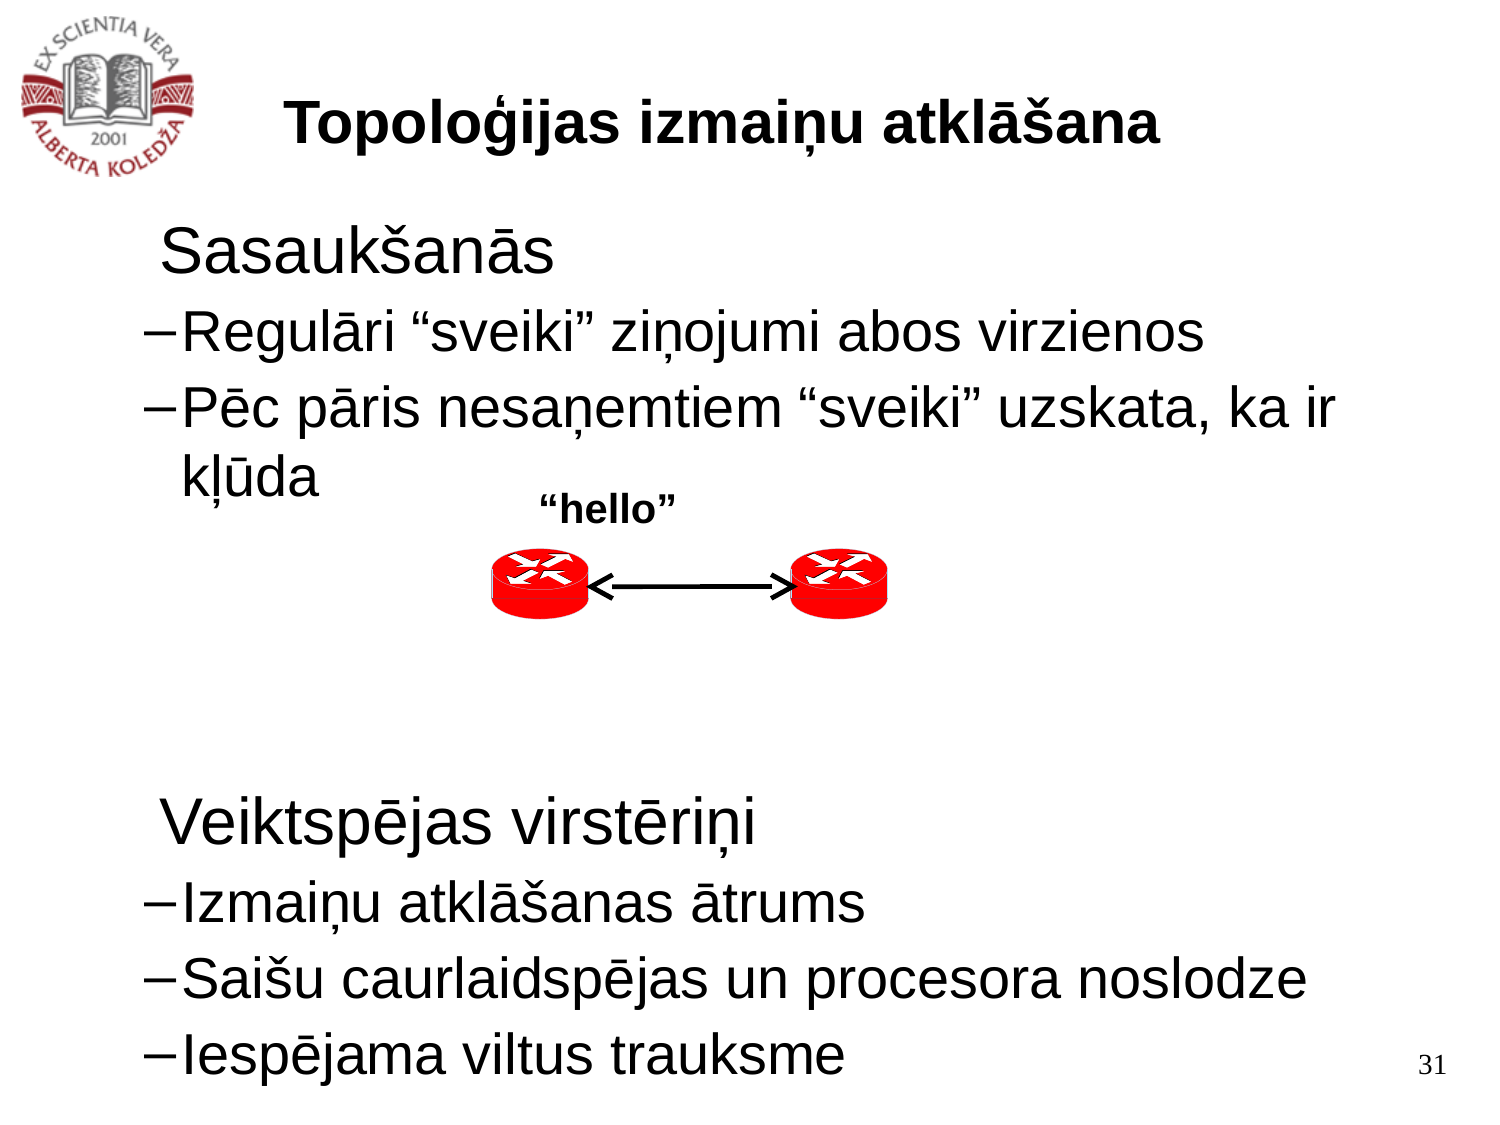

# Topoloģijas izmaiņu atklāšana
Sasaukšanās
Regulāri “sveiki” ziņojumi abos virzienos
Pēc pāris nesaņemtiem “sveiki” uzskata, ka ir kļūda
Veiktspējas virstēriņi
Izmaiņu atklāšanas ātrums
Saišu caurlaidspējas un procesora noslodze
Iespējama viltus trauksme
“hello”